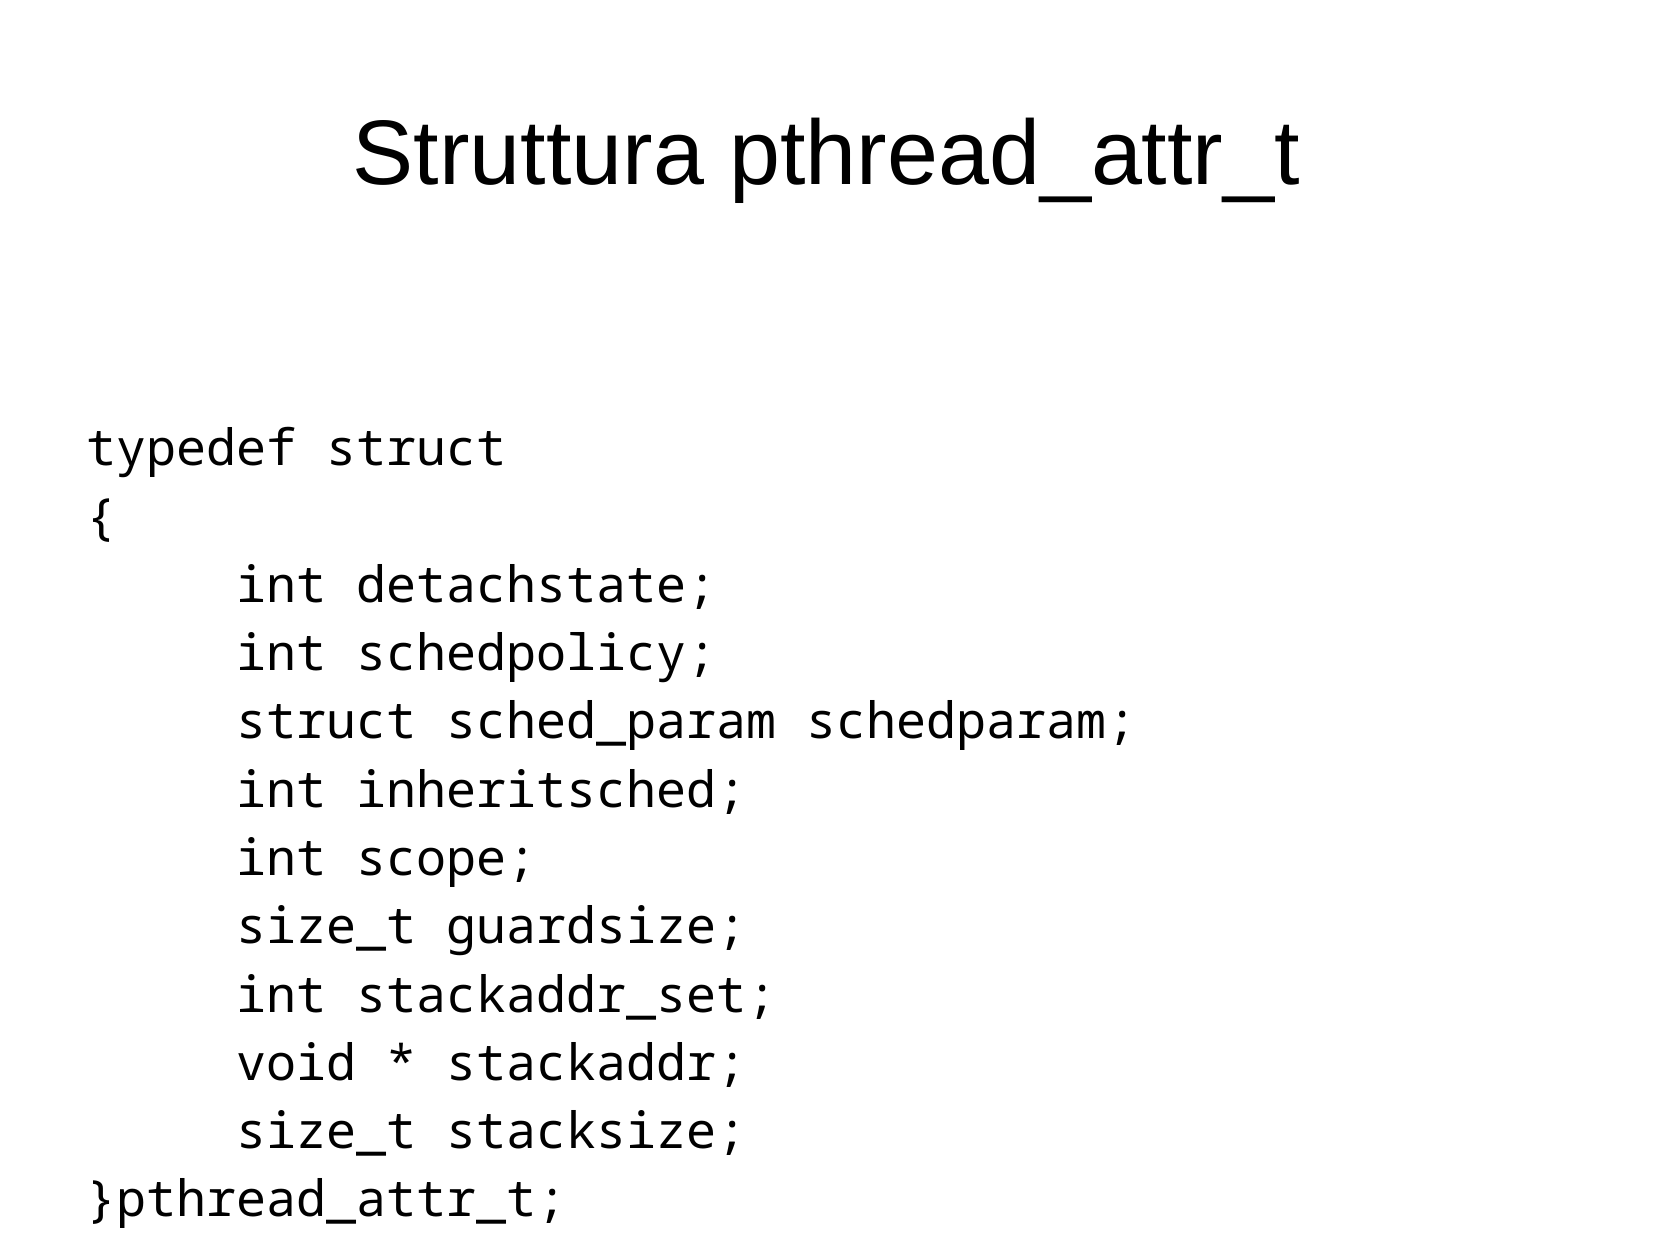

# Struttura pthread_attr_t
typedef struct
{
		int detachstate;
		int schedpolicy;
		struct sched_param schedparam;
		int inheritsched;
		int scope;
		size_t guardsize;
		int stackaddr_set;
		void * stackaddr;
		size_t stacksize;
}pthread_attr_t;